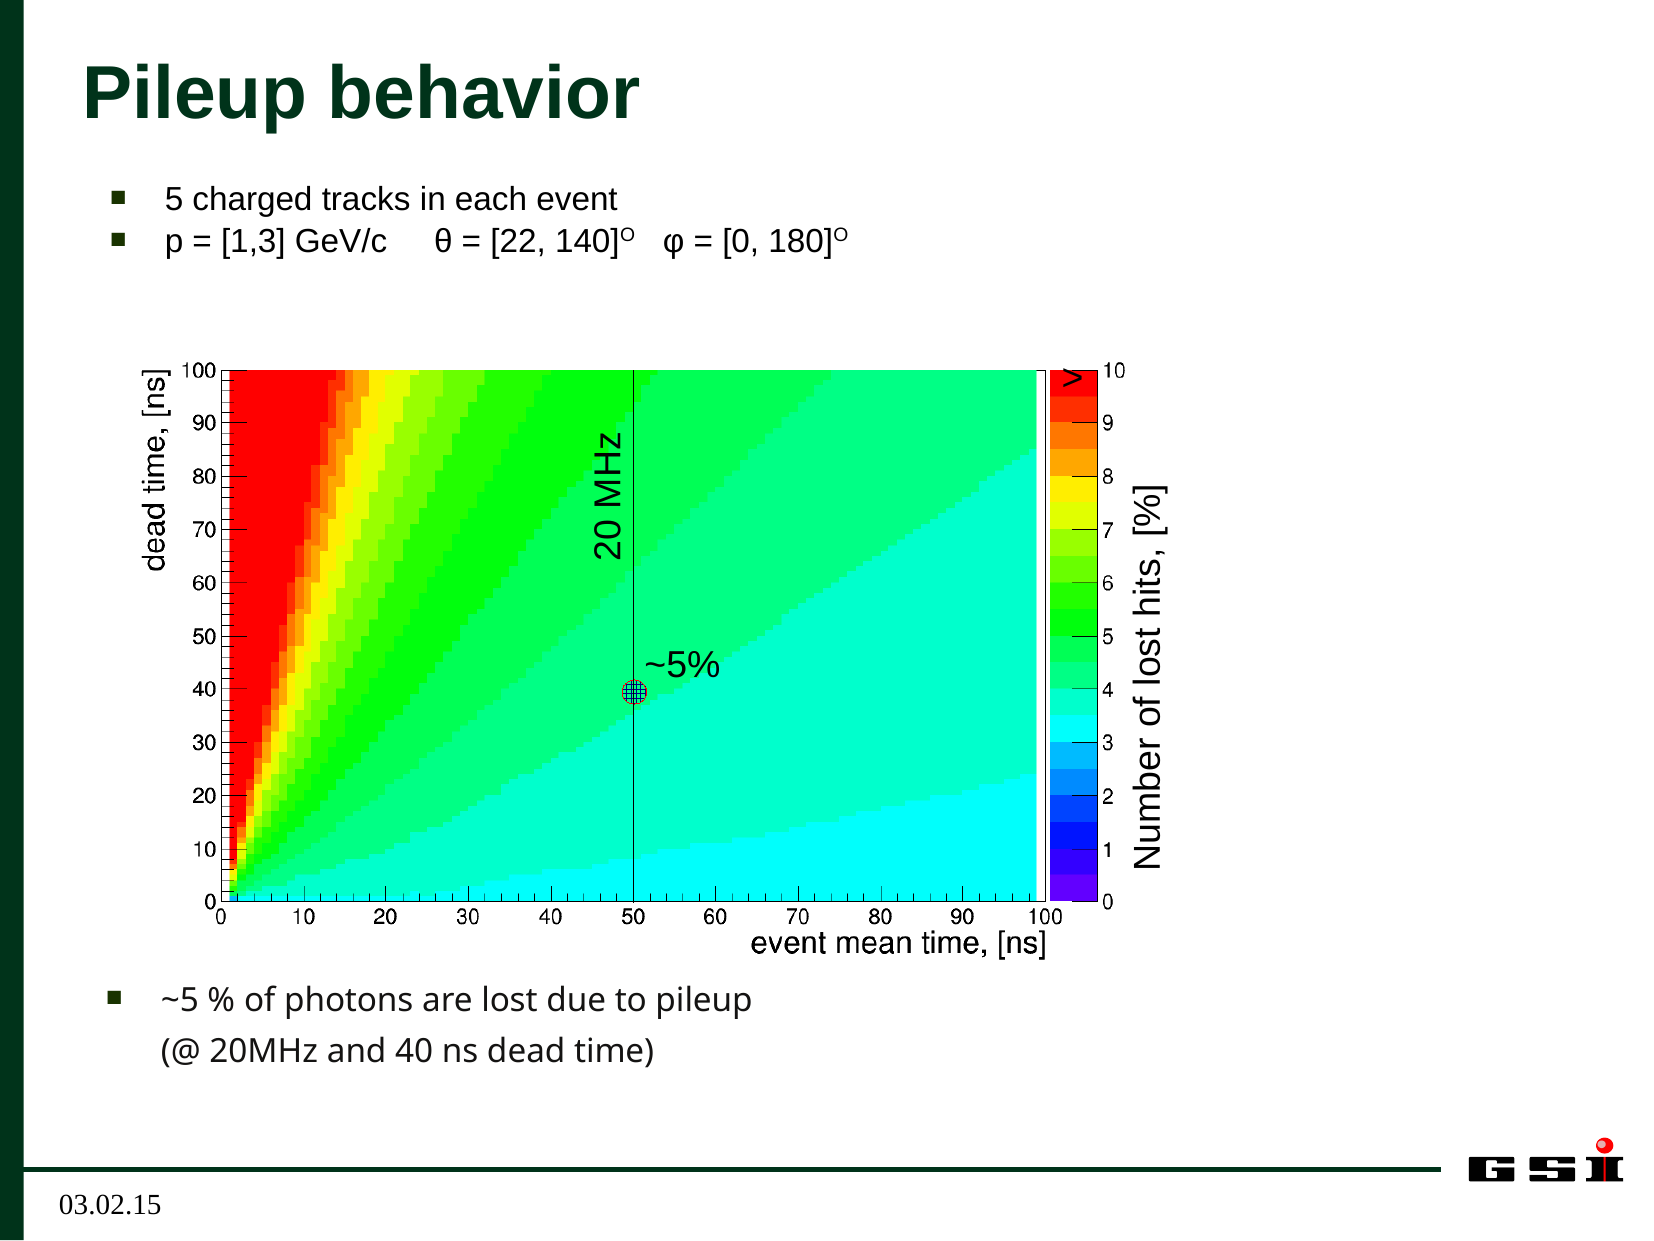

# Pileup behavior
5 charged tracks in each event
p = [1,3] GeV/c θ = [22, 140]O φ = [0, 180]O
>
20 MHz
Number of lost hits, [%]
~5%
~5 % of photons are lost due to pileup
(@ 20MHz and 40 ns dead time)
03.02.15